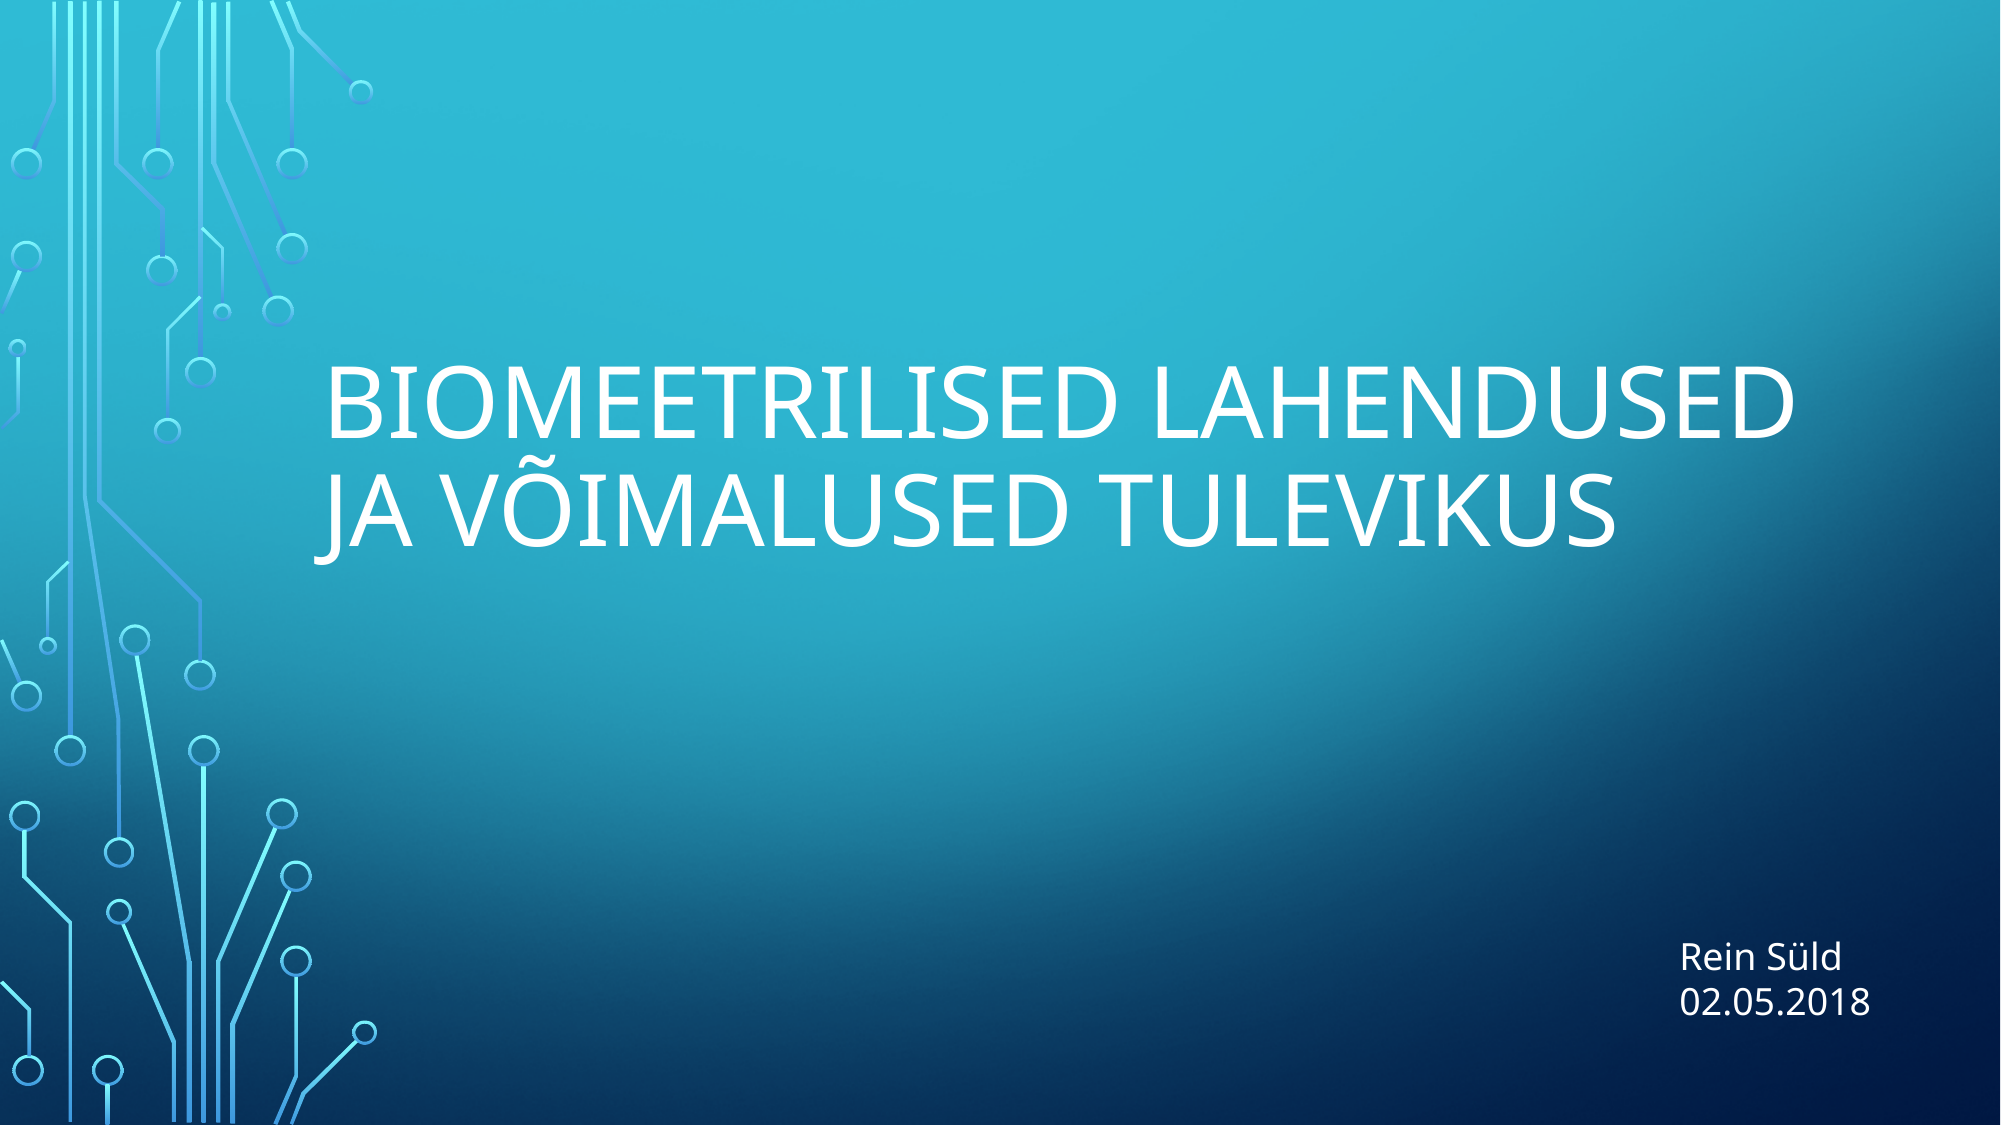

# Biomeetrilised lahendused ja võimalused tulevikus
Rein Süld
02.05.2018